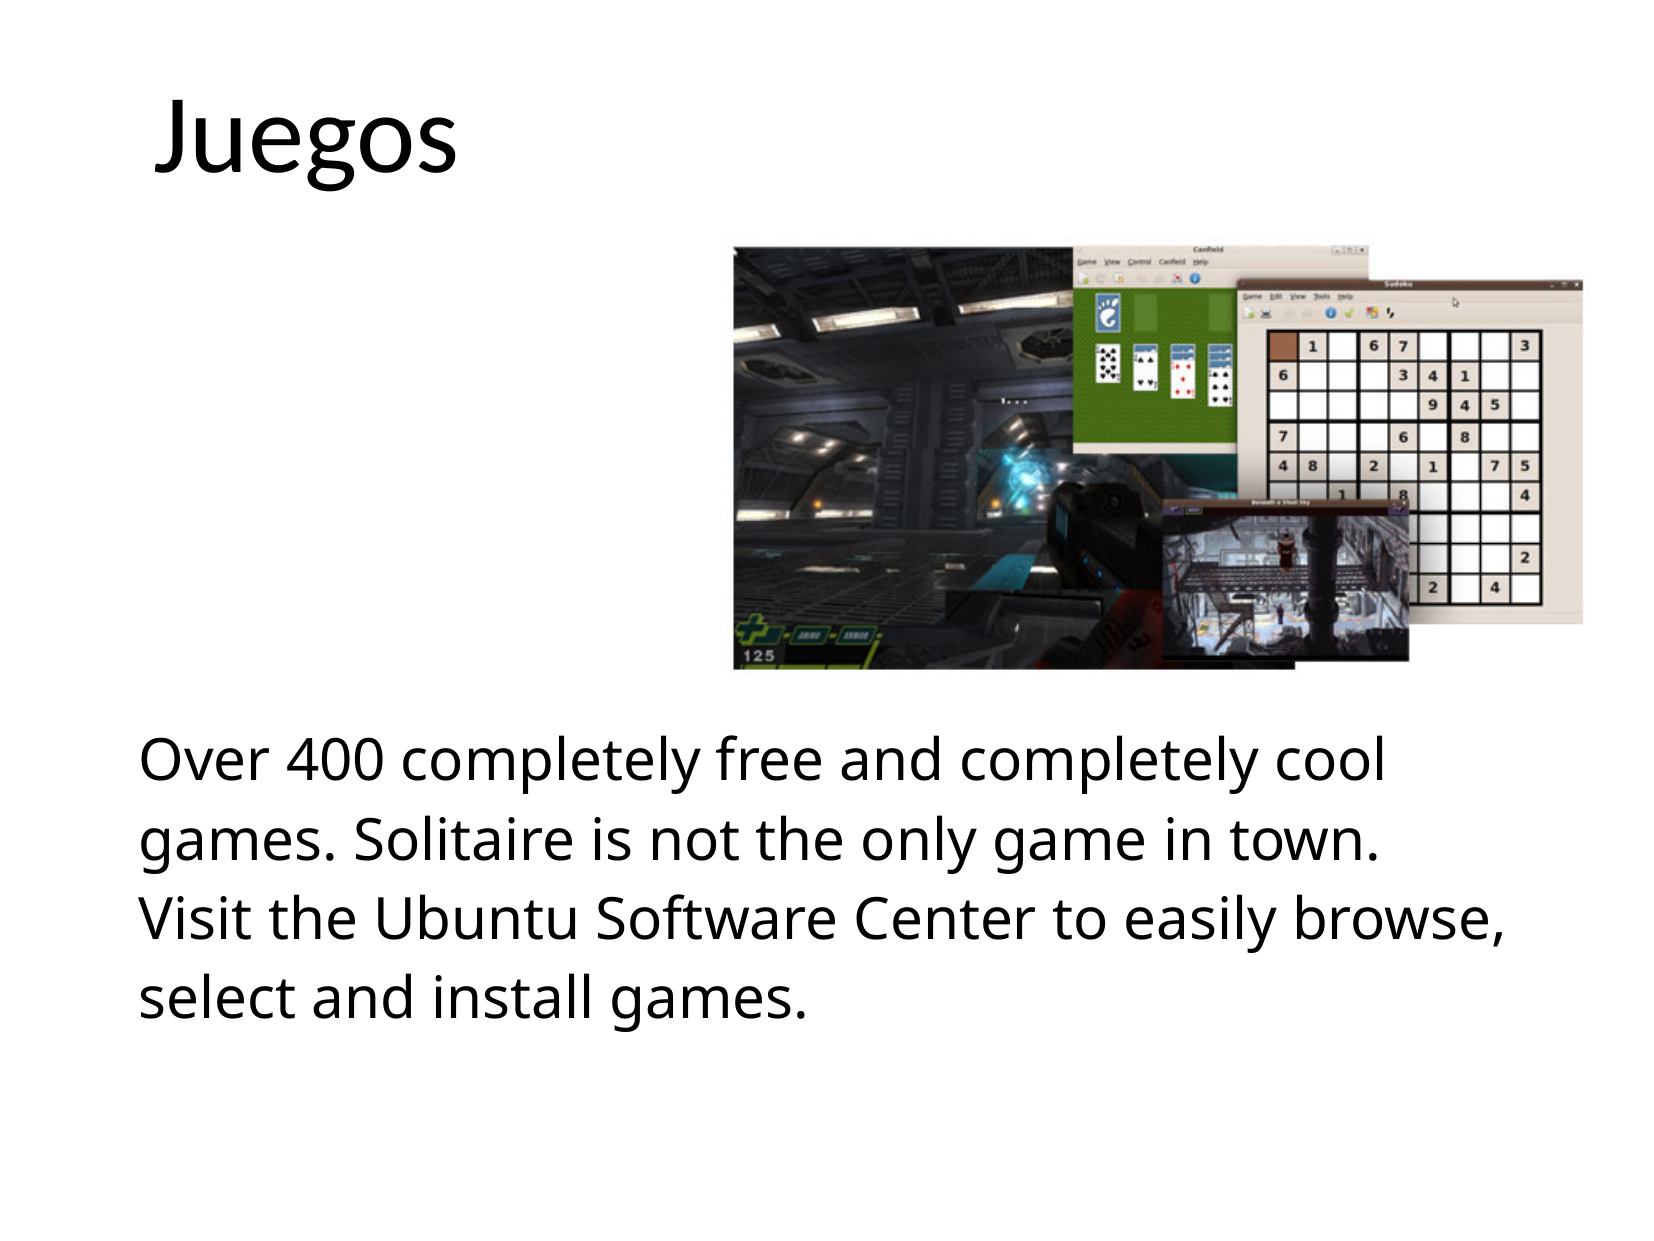

Juegos
Over 400 completely free and completely cool games. Solitaire is not the only game in town.
Visit the Ubuntu Software Center to easily browse, select and install games.